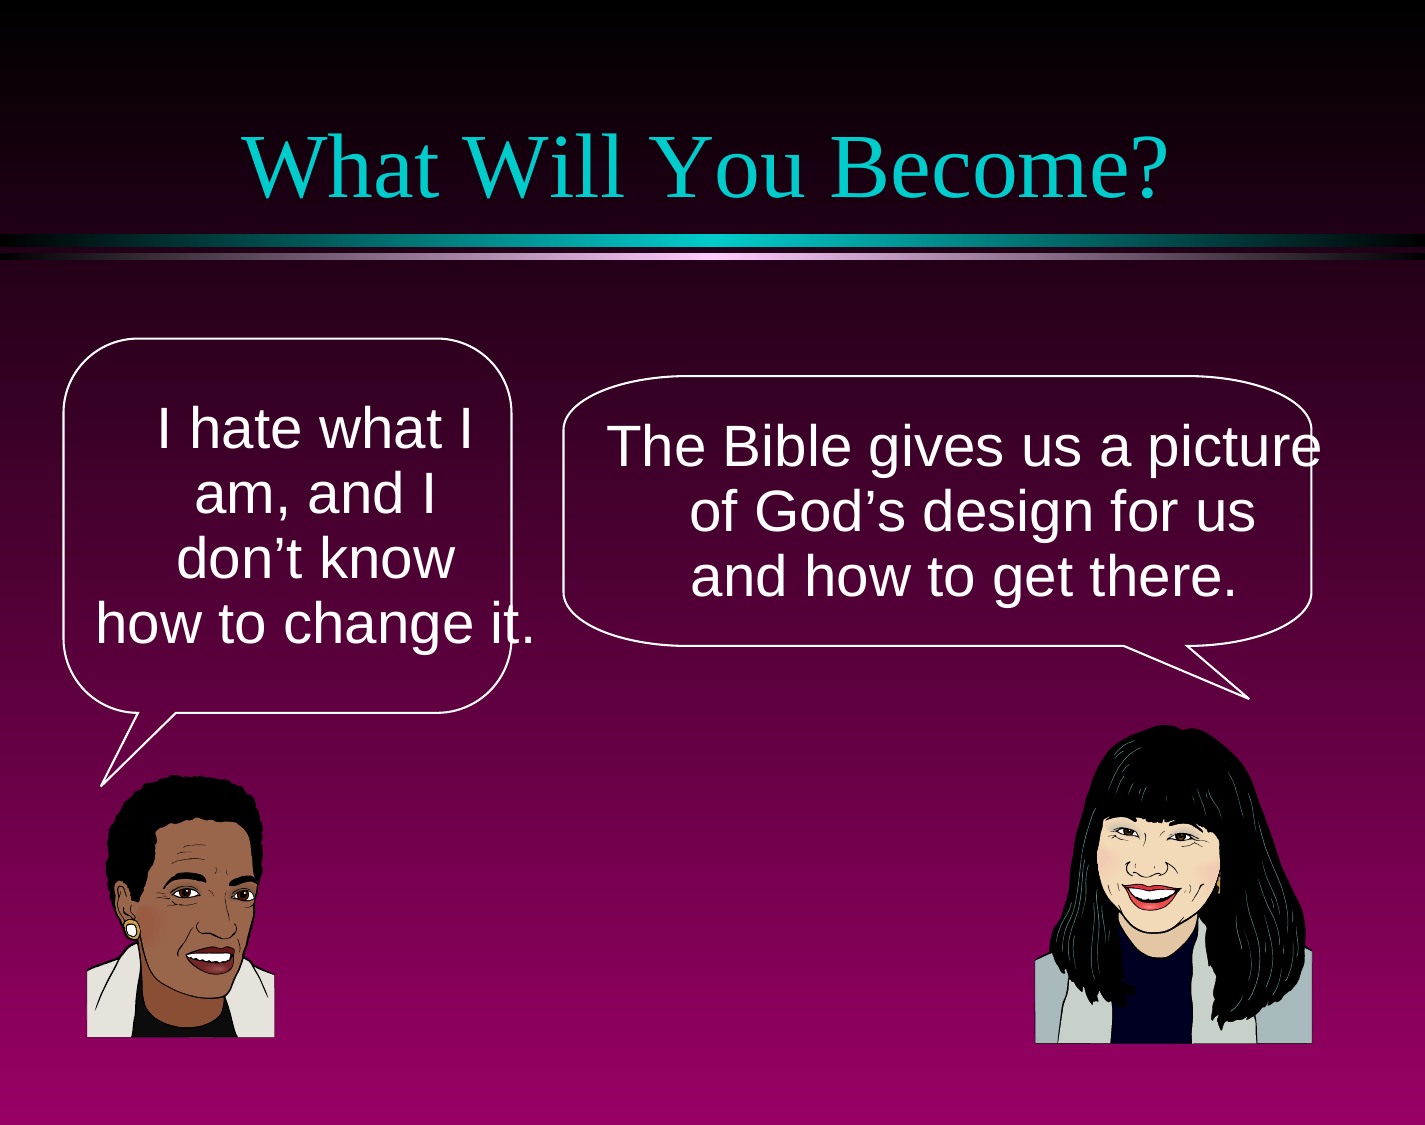

# What Will You Become?
I hate what I
am, and I
don’t know
how to change it.
The Bible gives us a picture
 of God’s design for us
and how to get there.